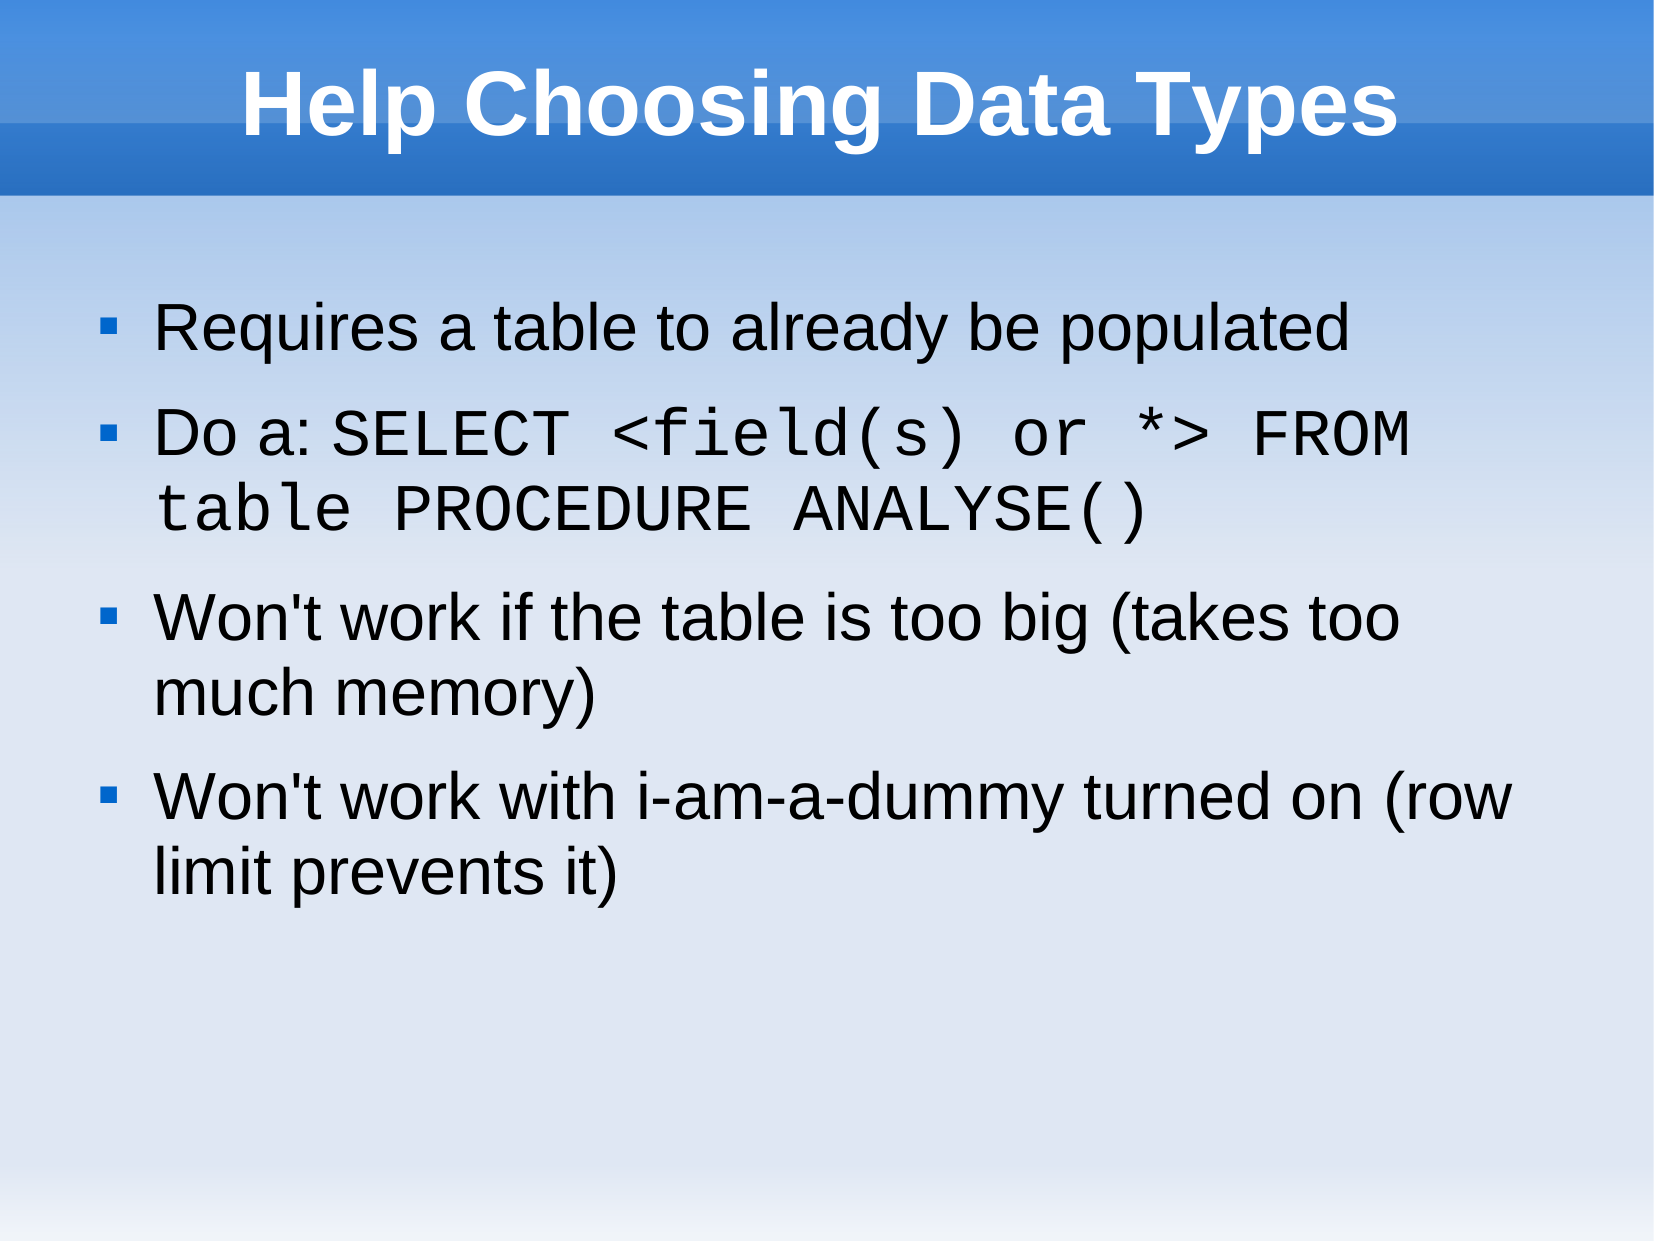

# Help Choosing Data Types
Requires a table to already be populated
Do a: SELECT <field(s) or *> FROM table PROCEDURE ANALYSE()
Won't work if the table is too big (takes too much memory)
Won't work with i-am-a-dummy turned on (row limit prevents it)